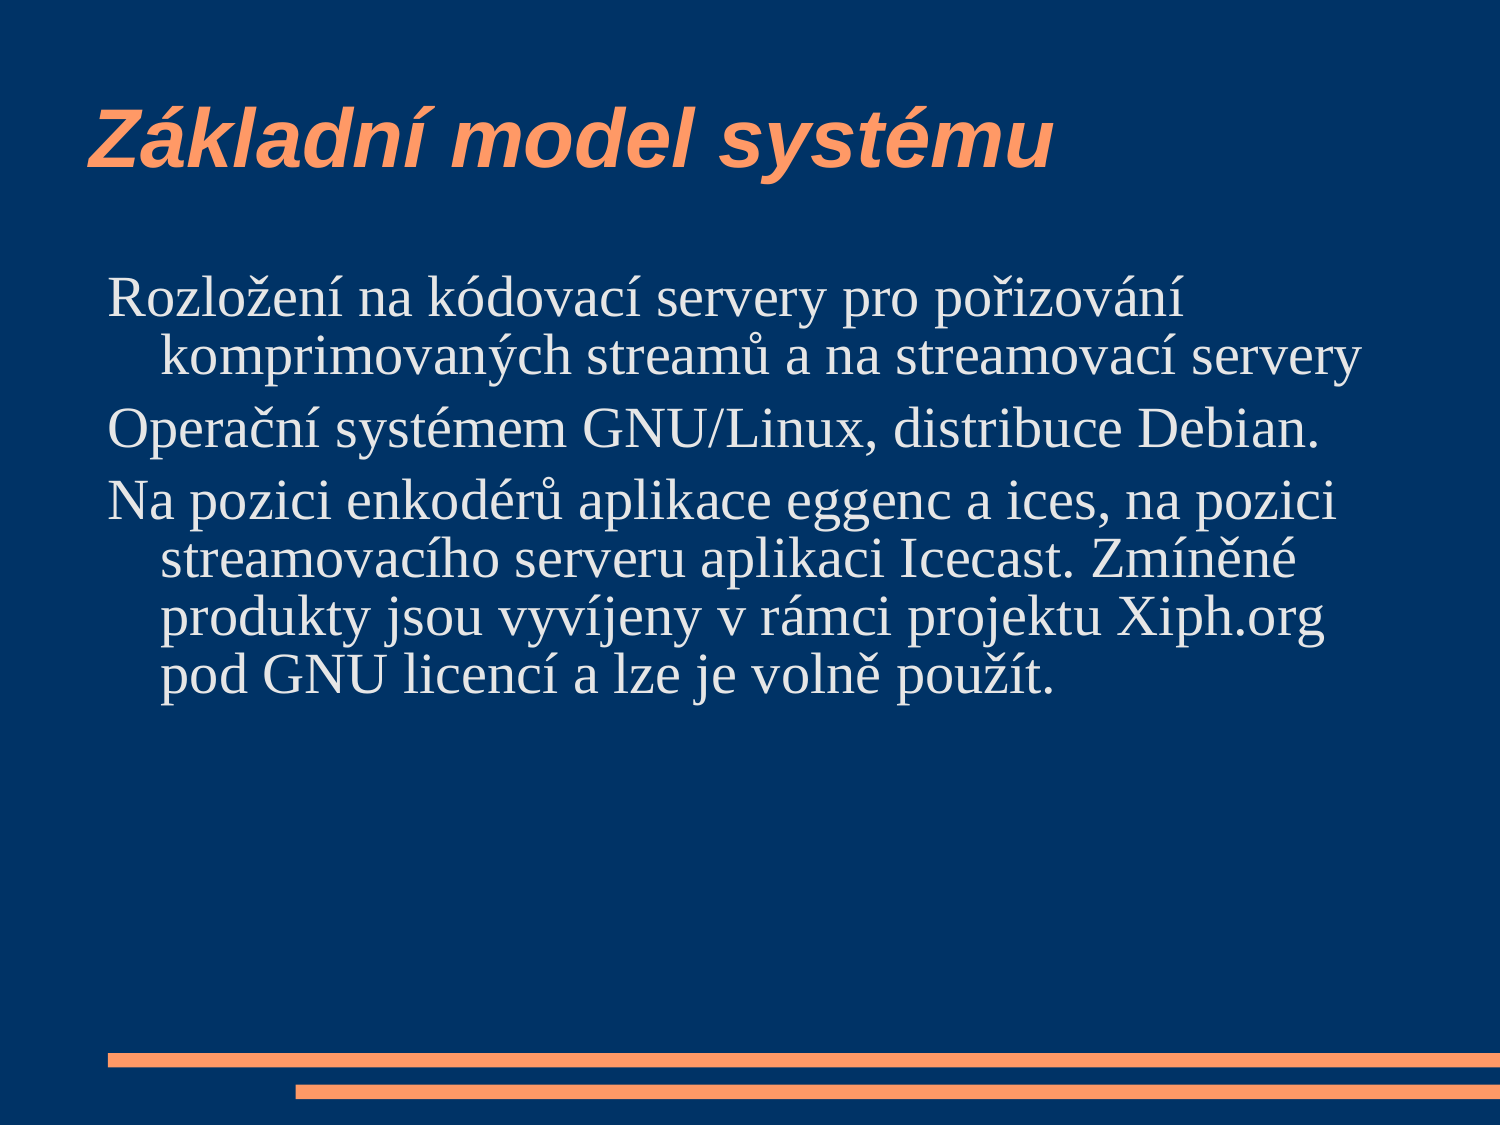

# Základní model systému
Rozložení na kódovací servery pro pořizování komprimovaných streamů a na streamovací servery
Operační systémem GNU/Linux, distribuce Debian.
Na pozici enkodérů aplikace eggenc a ices, na pozici streamovacího serveru aplikaci Icecast. Zmíněné produkty jsou vyvíjeny v rámci projektu Xiph.org pod GNU licencí a lze je volně použít.